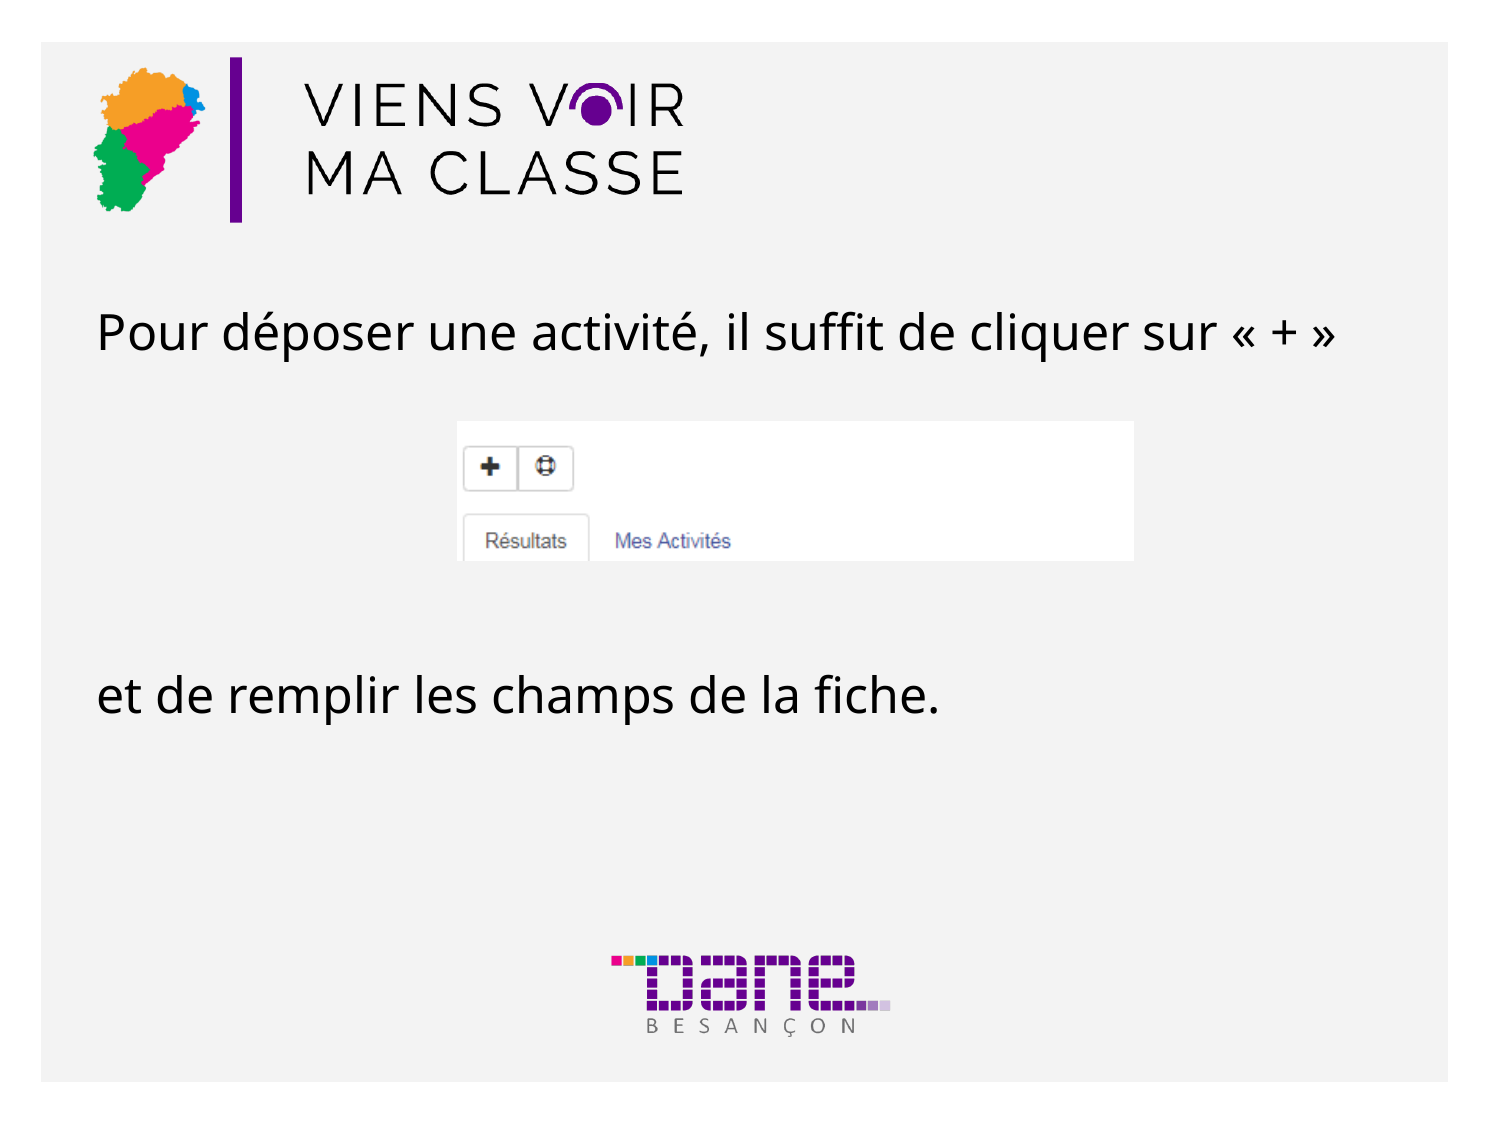

Pour déposer une activité, il suffit de cliquer sur « + »
et de remplir les champs de la fiche.